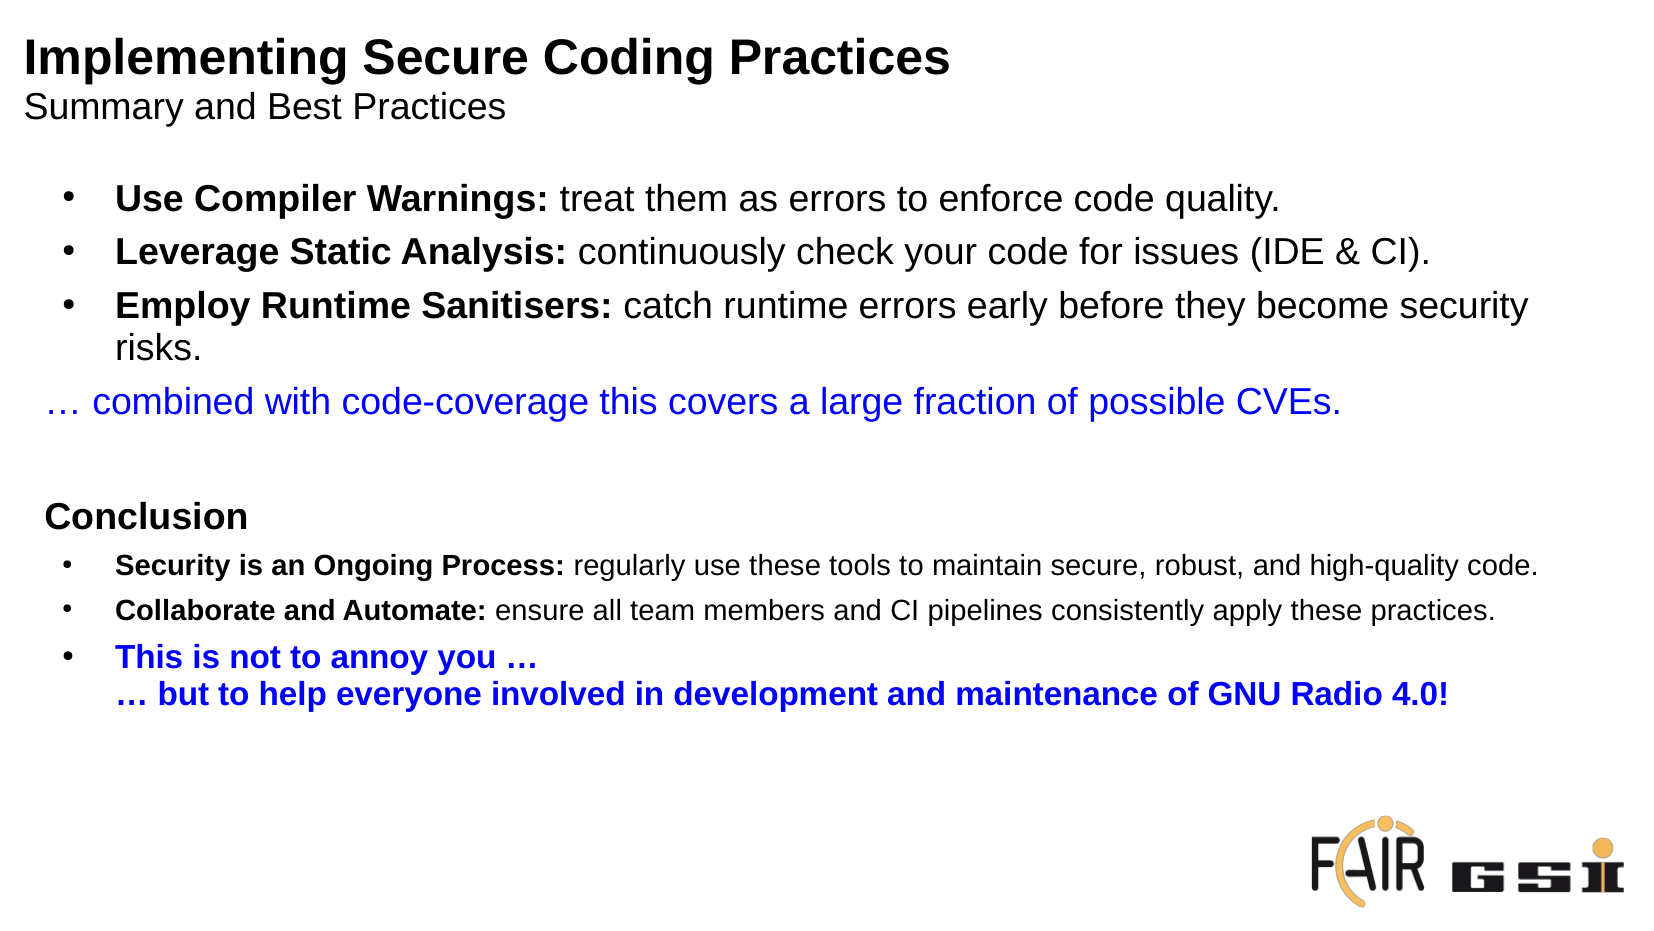

# Implementing Secure Coding Practices Summary and Best Practices
Use Compiler Warnings: treat them as errors to enforce code quality.
Leverage Static Analysis: continuously check your code for issues (IDE & CI).
Employ Runtime Sanitisers: catch runtime errors early before they become security risks.
… combined with code-coverage this covers a large fraction of possible CVEs.
Conclusion
Security is an Ongoing Process: regularly use these tools to maintain secure, robust, and high-quality code.
Collaborate and Automate: ensure all team members and CI pipelines consistently apply these practices.
This is not to annoy you …
… but to help everyone involved in development and maintenance of GNU Radio 4.0!